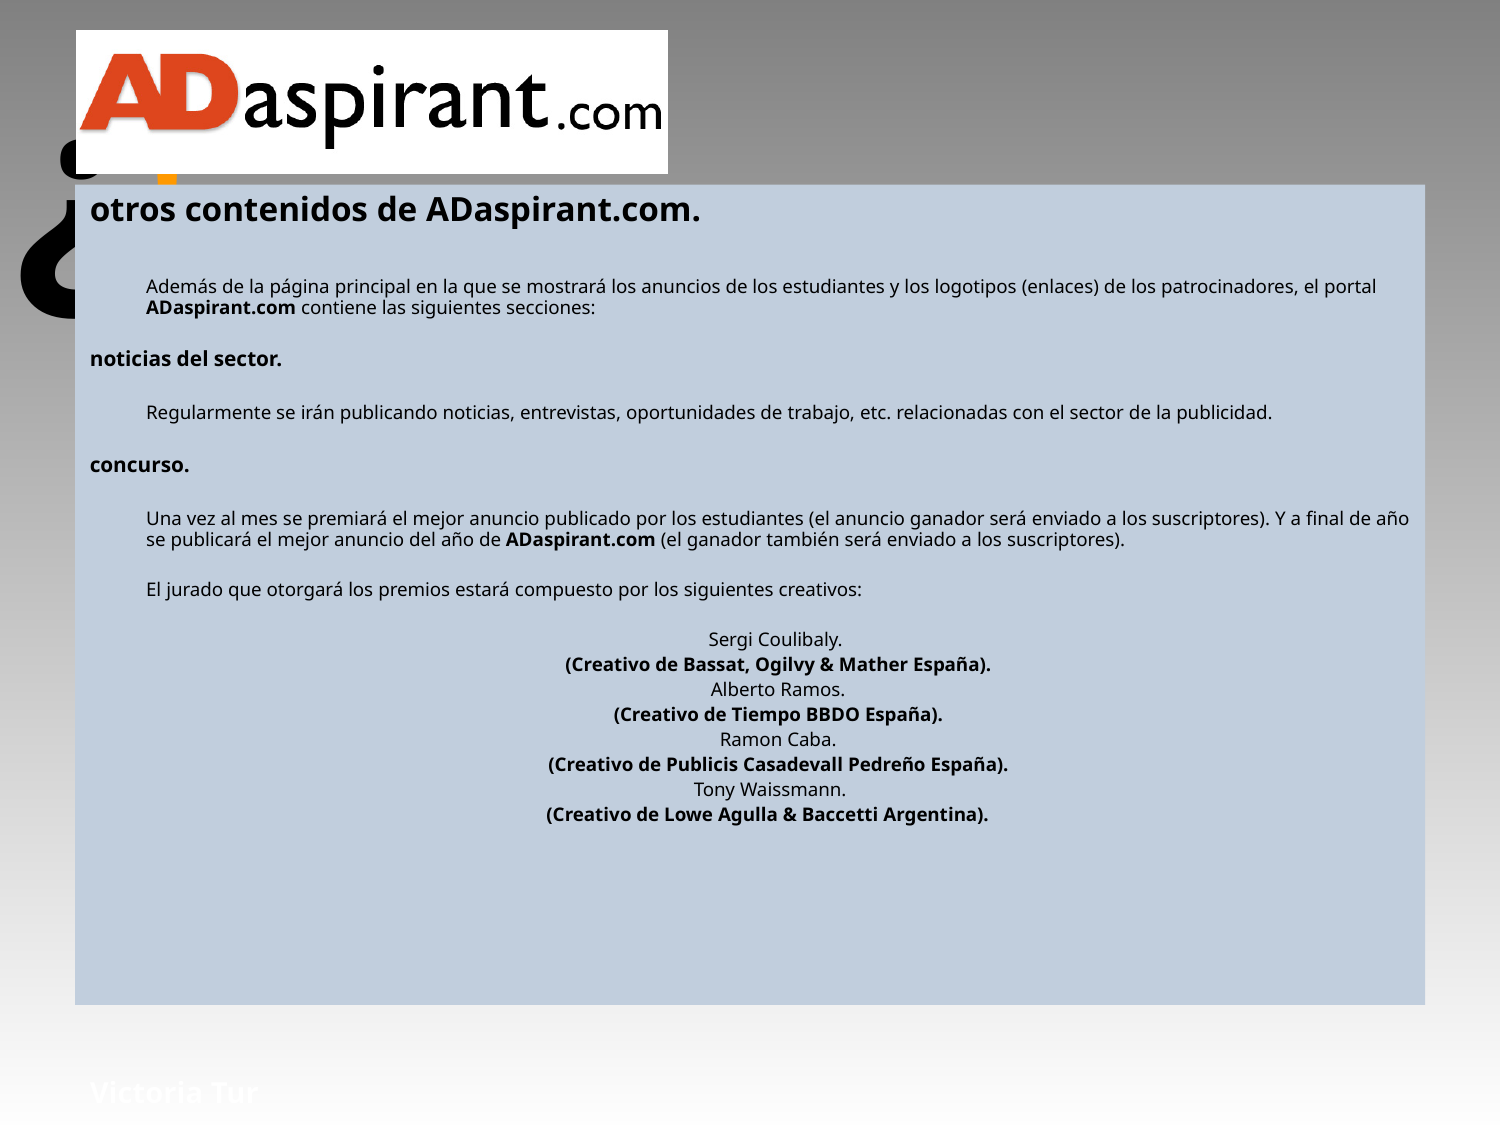

# otros contenidos de ADaspirant.com.
	Además de la página principal en la que se mostrará los anuncios de los estudiantes y los logotipos (enlaces) de los patrocinadores, el portal ADaspirant.com contiene las siguientes secciones:
noticias del sector.
	Regularmente se irán publicando noticias, entrevistas, oportunidades de trabajo, etc. relacionadas con el sector de la publicidad.
concurso.
	Una vez al mes se premiará el mejor anuncio publicado por los estudiantes (el anuncio ganador será enviado a los suscriptores). Y a final de año se publicará el mejor anuncio del año de ADaspirant.com (el ganador también será enviado a los suscriptores).
	El jurado que otorgará los premios estará compuesto por los siguientes creativos:
	Sergi Coulibaly.
	(Creativo de Bassat, Ogilvy & Mather España).
	Alberto Ramos.
	(Creativo de Tiempo BBDO España).
	Ramon Caba.
	(Creativo de Publicis Casadevall Pedreño España).
 Tony Waissmann.
 (Creativo de Lowe Agulla & Baccetti Argentina).